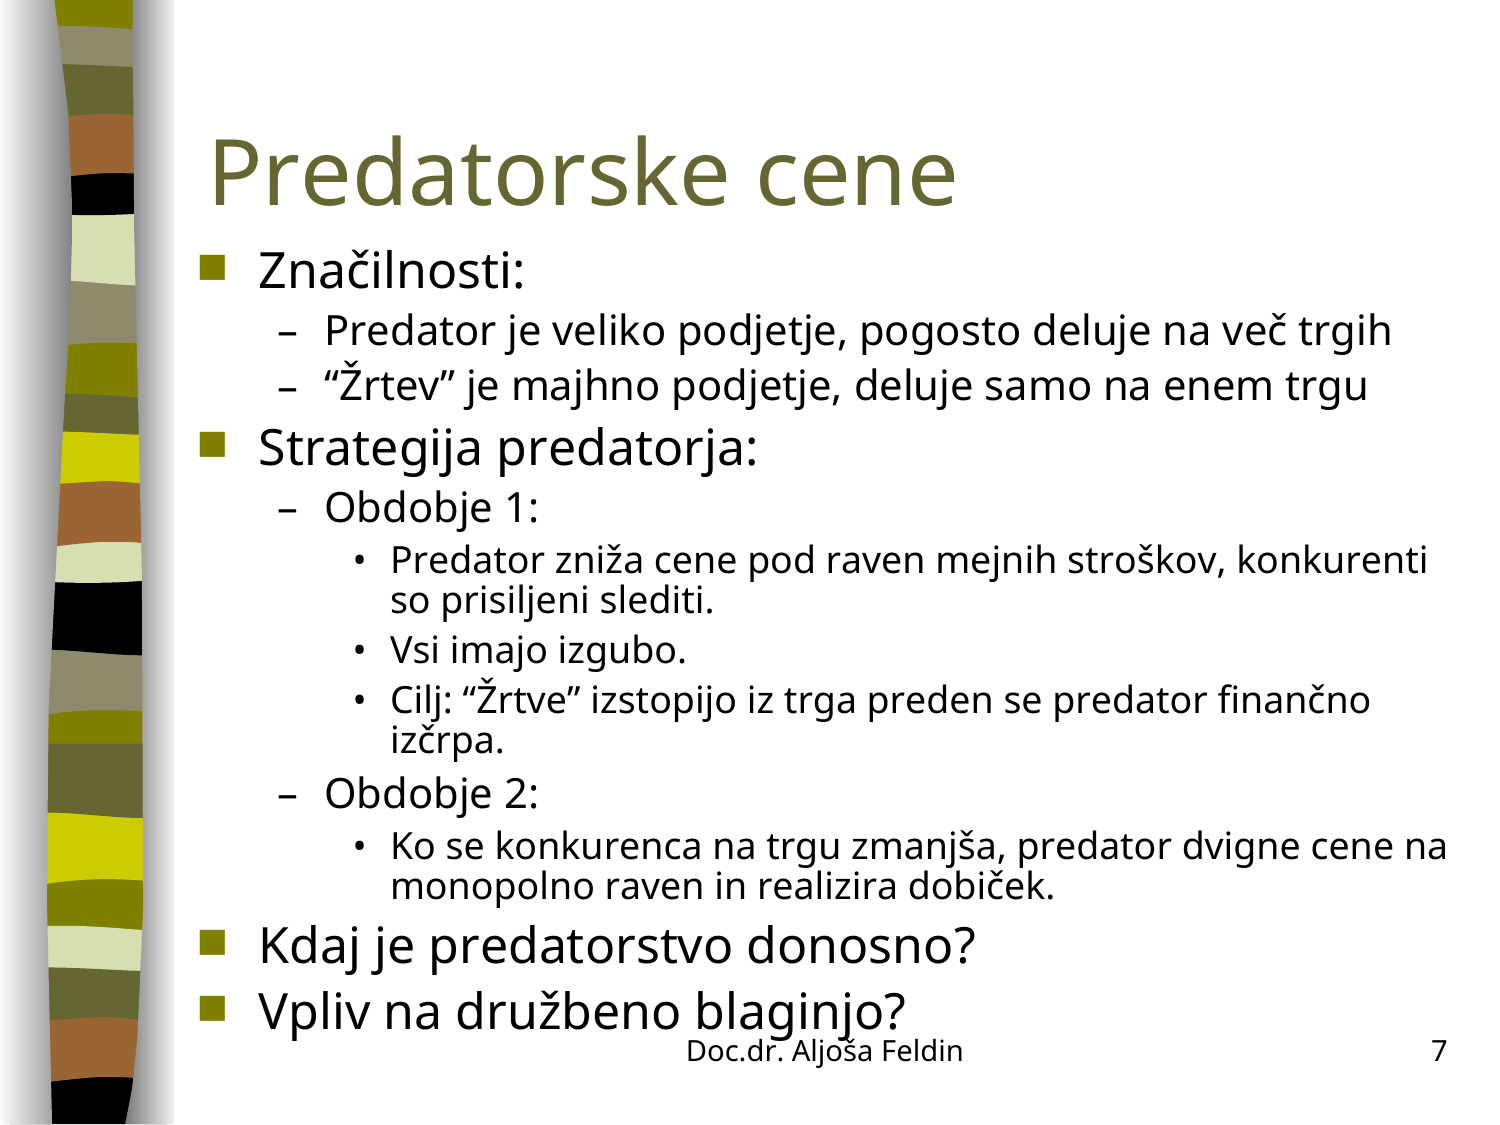

# Predatorske cene
Značilnosti:
Predator je veliko podjetje, pogosto deluje na več trgih
“Žrtev” je majhno podjetje, deluje samo na enem trgu
Strategija predatorja:
Obdobje 1:
Predator zniža cene pod raven mejnih stroškov, konkurenti so prisiljeni slediti.
Vsi imajo izgubo.
Cilj: “Žrtve” izstopijo iz trga preden se predator finančno izčrpa.
Obdobje 2:
Ko se konkurenca na trgu zmanjša, predator dvigne cene na monopolno raven in realizira dobiček.
Kdaj je predatorstvo donosno?
Vpliv na družbeno blaginjo?
Doc.dr. Aljoša Feldin